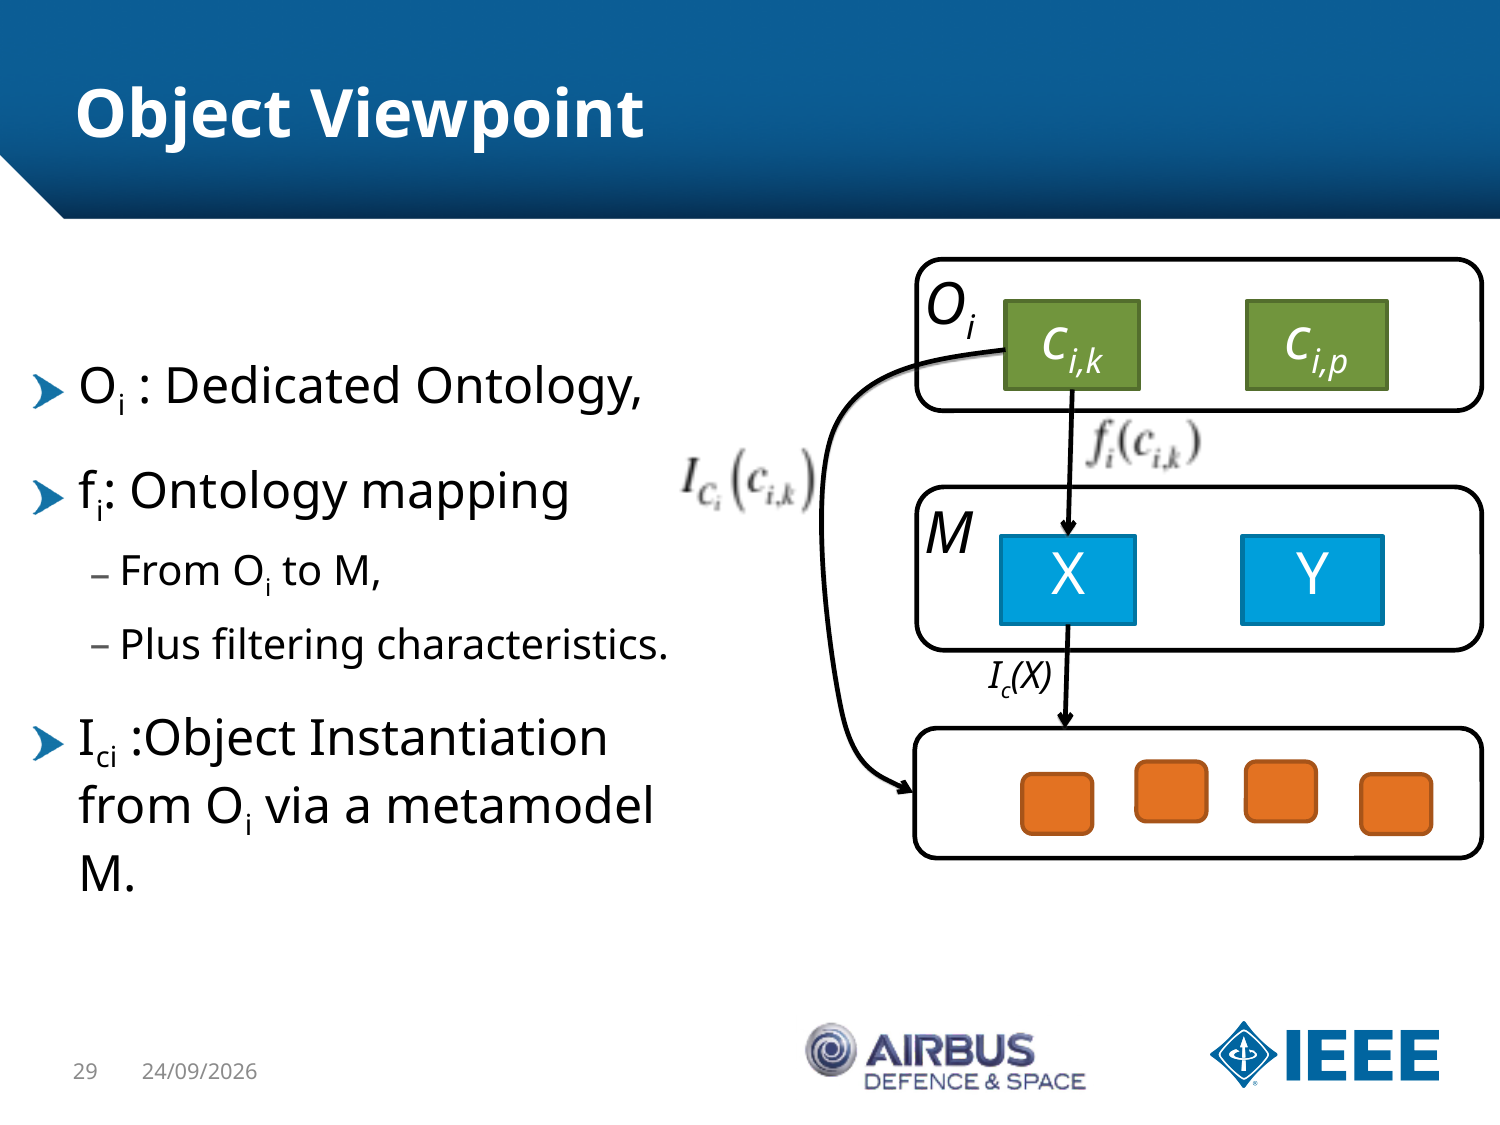

# Object Viewpoint
Oi
ci,k
ci,p
Oi : Dedicated Ontology,
fi: Ontology mapping
From Oi to M,
Plus filtering characteristics.
Ici :Object Instantiation from Oi via a metamodel M.
M
X
Y
Ic(X)